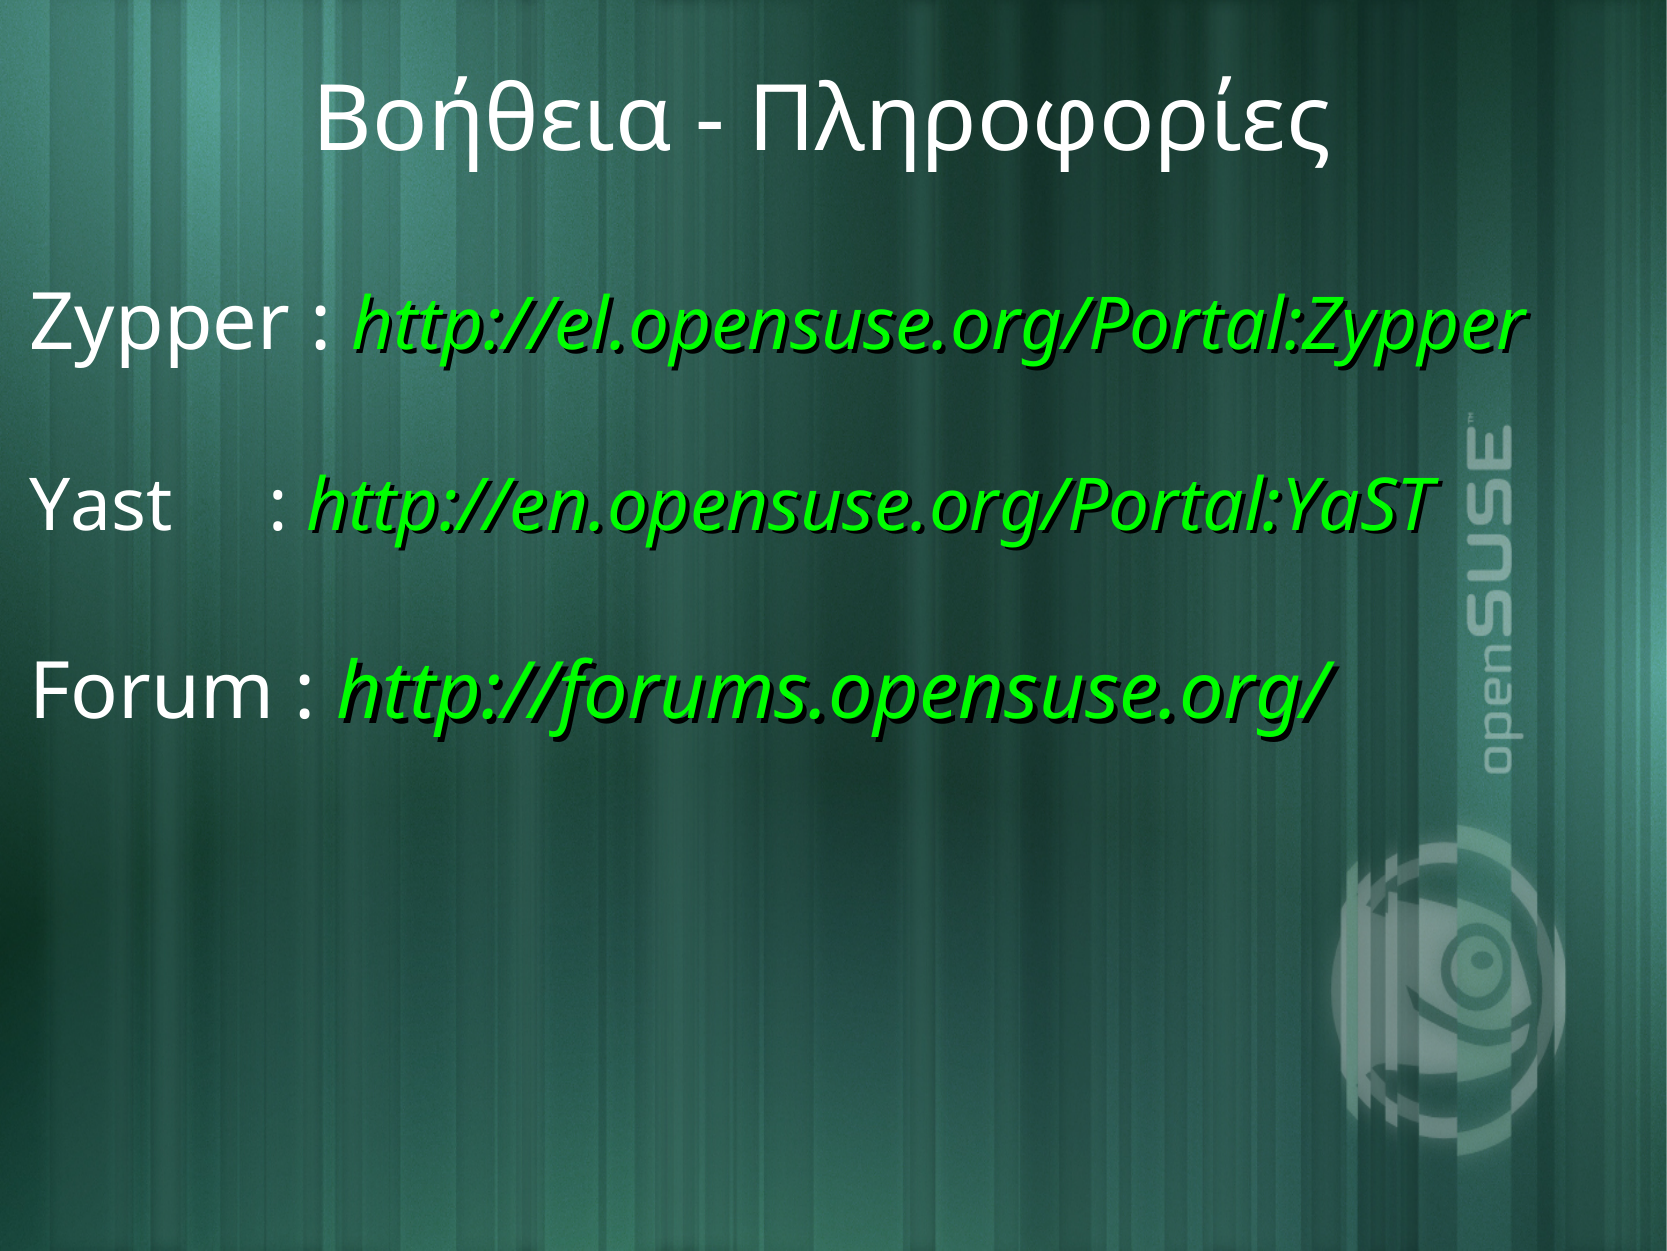

Βοήθεια - Πληροφορίες
# Zypper : http://el.opensuse.org/Portal:Zypper Yast : http://en.opensuse.org/Portal:YaST Forum : http://forums.opensuse.org/